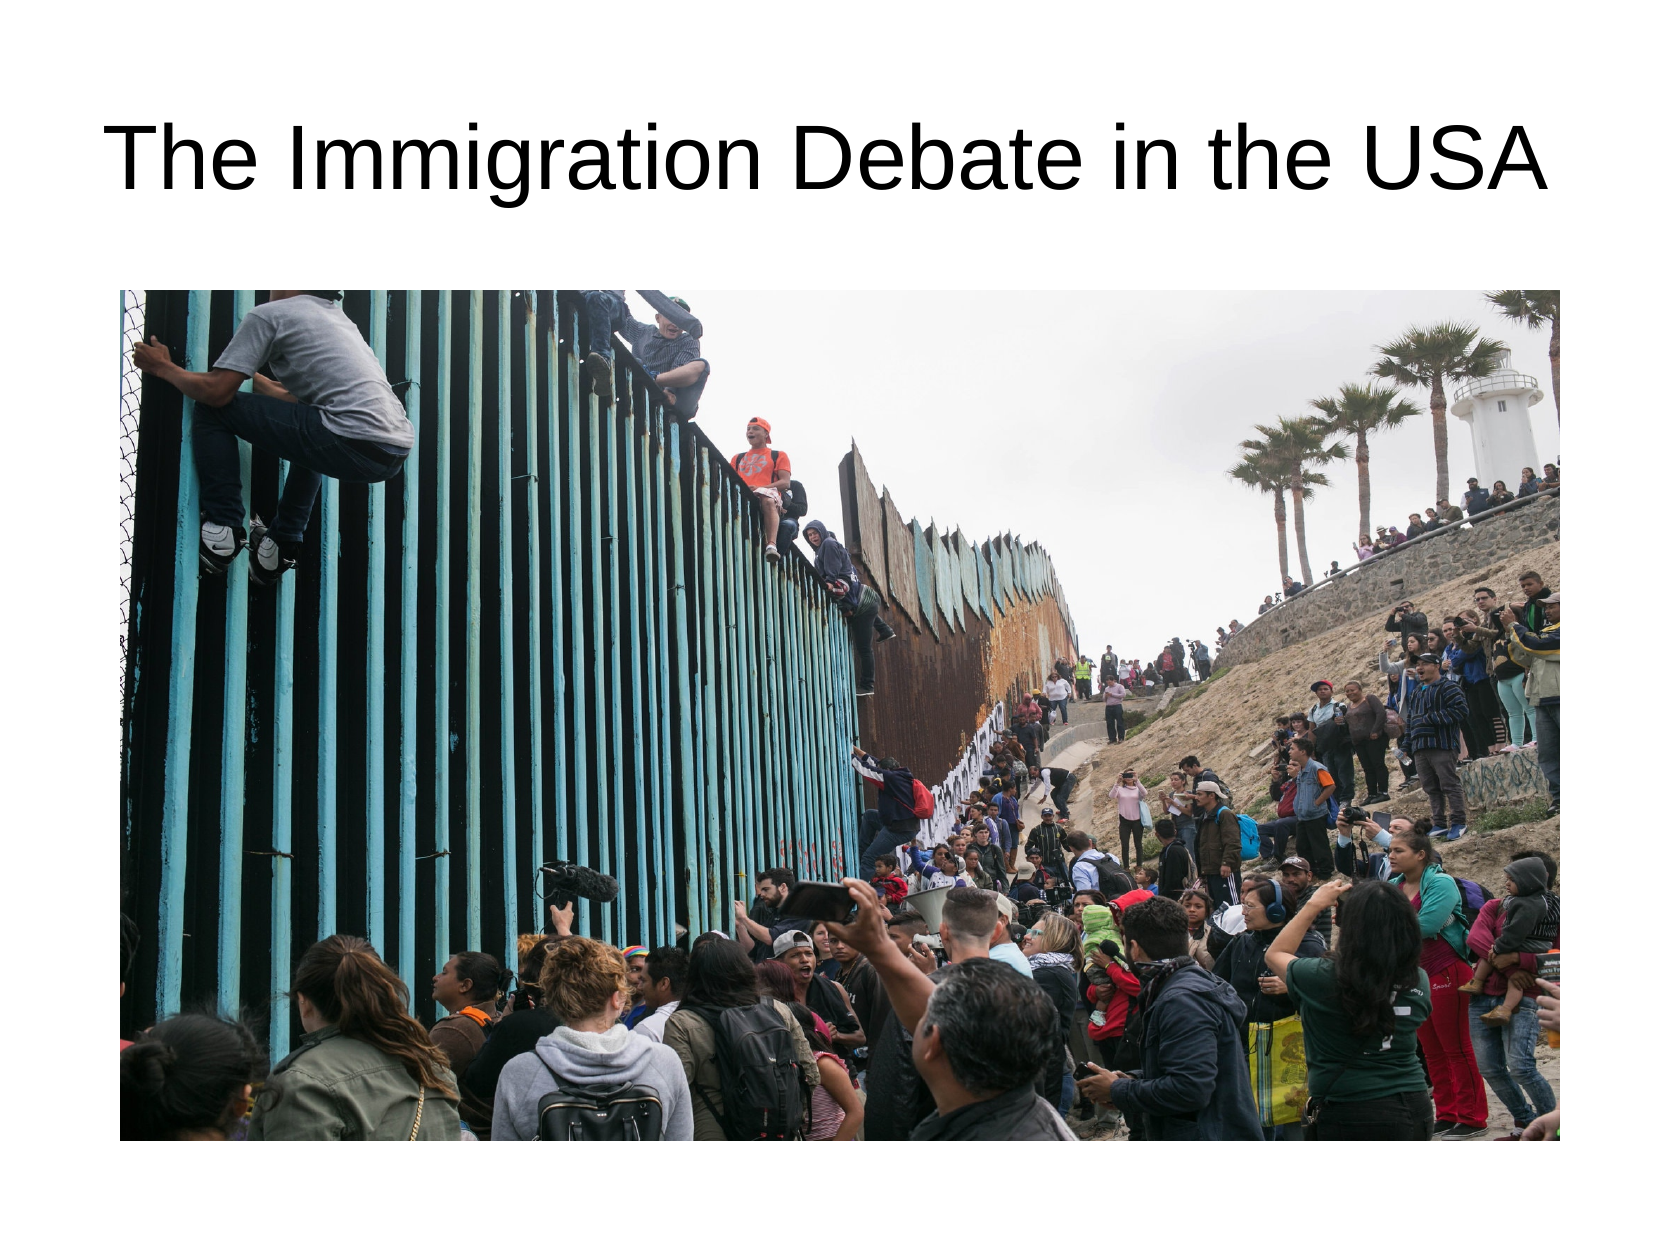

# The Immigration Debate in the USA